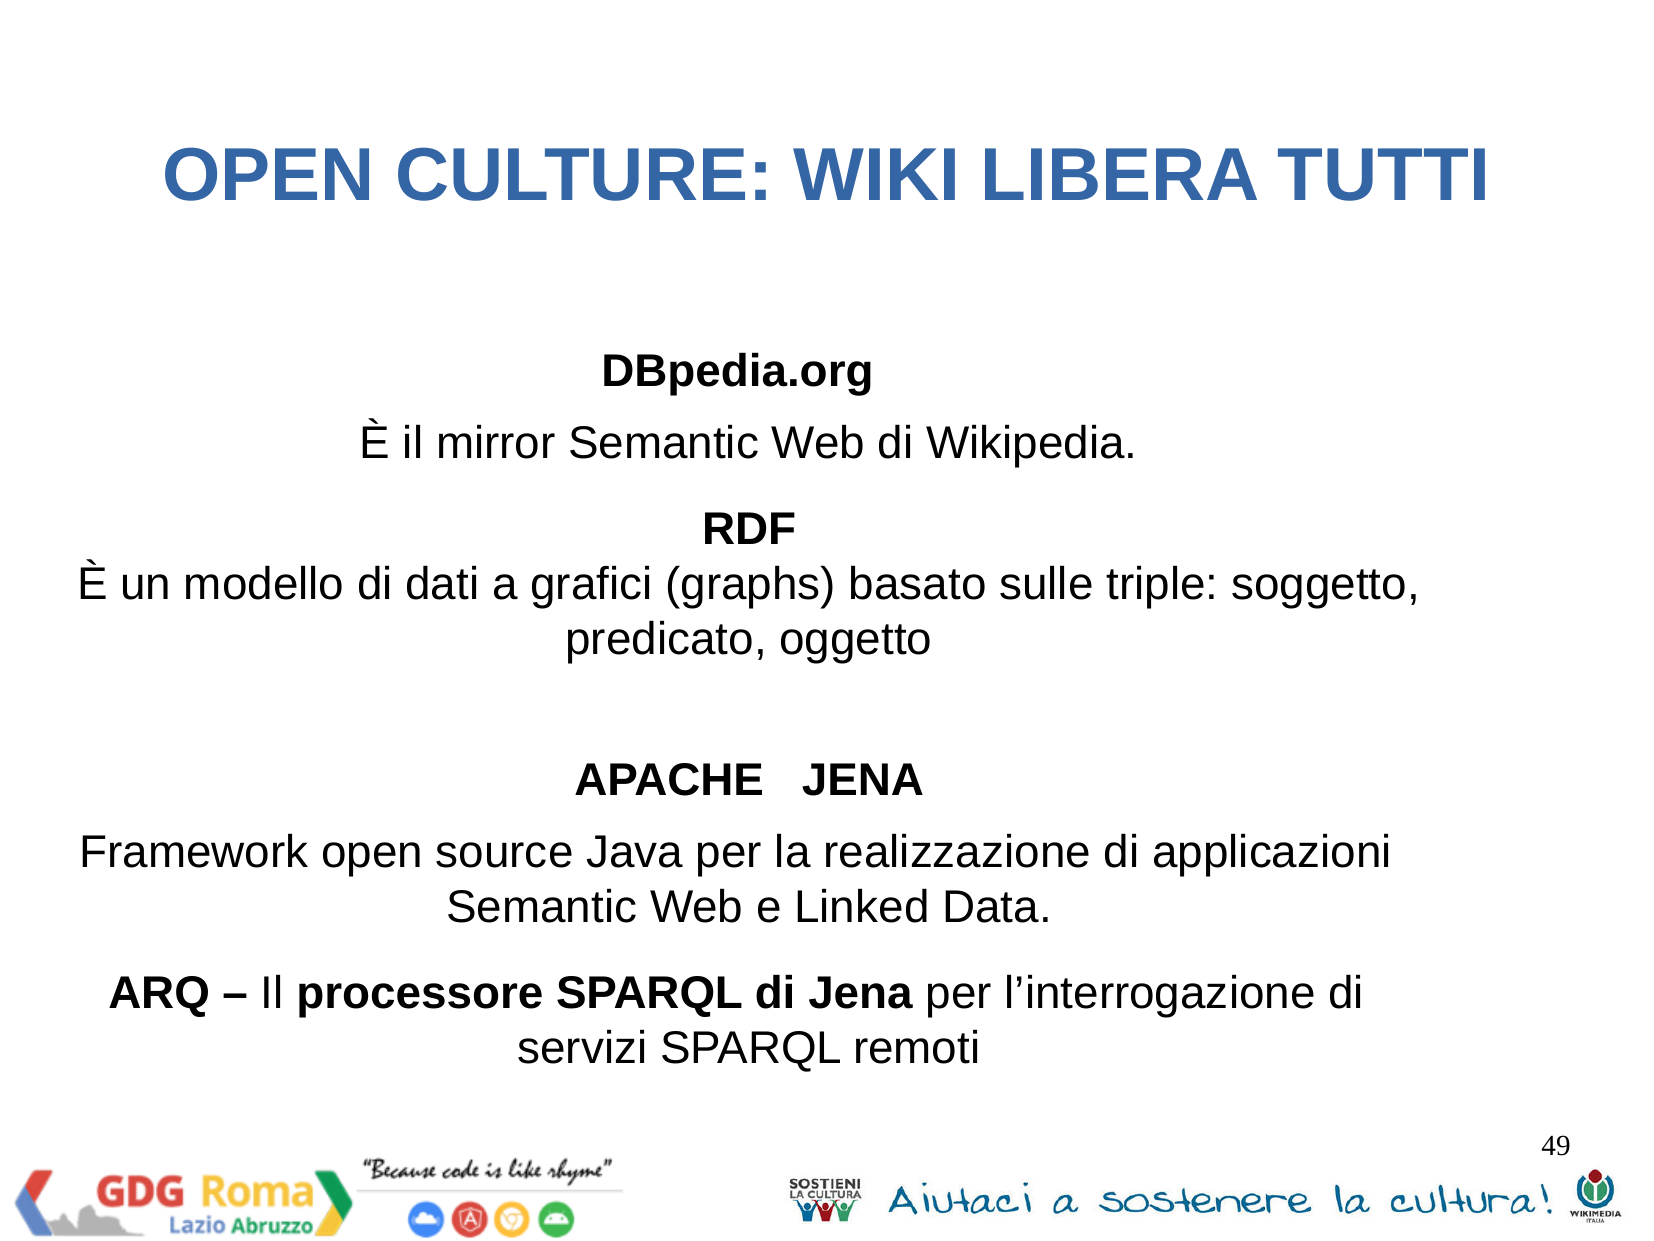

# OPEN CULTURE: WIKI LIBERA TUTTI
DBpedia.org
È il mirror Semantic Web di Wikipedia.
RDF
È un modello di dati a grafici (graphs) basato sulle triple: soggetto, predicato, oggetto
APACHE JENA
Framework open source Java per la realizzazione di applicazioni Semantic Web e Linked Data.
ARQ – Il processore SPARQL di Jena per l’interrogazione di servizi SPARQL remoti
49